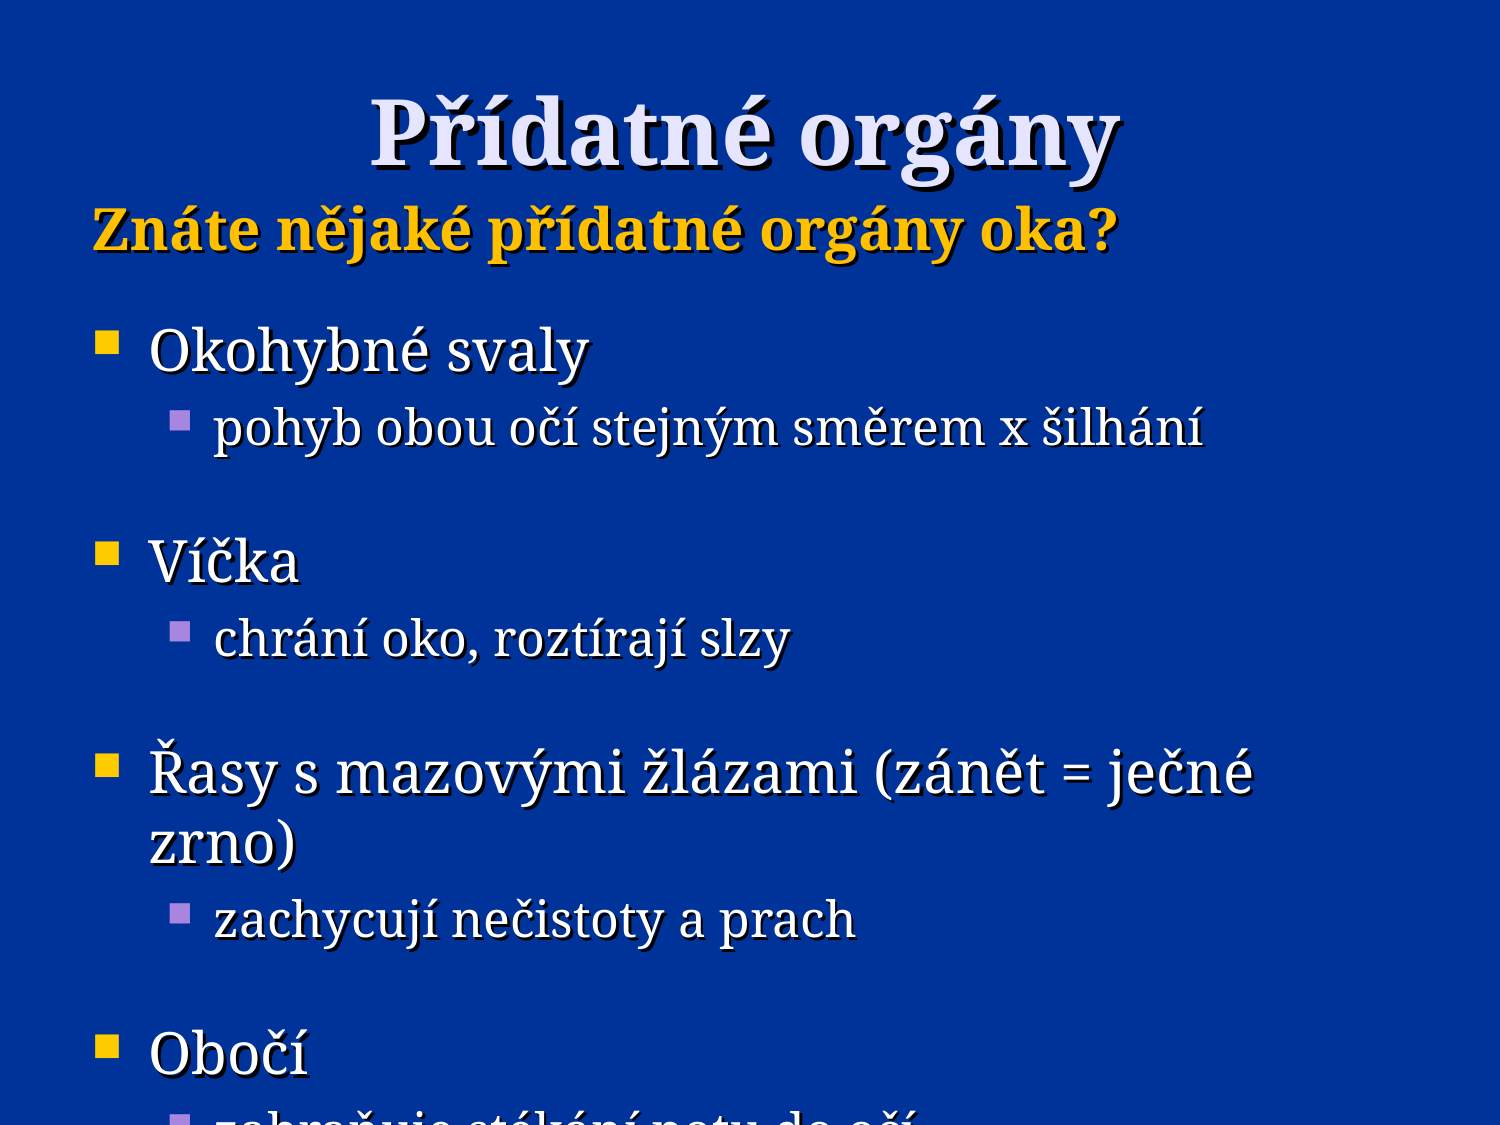

# Přídatné orgány
Znáte nějaké přídatné orgány oka?
Okohybné svaly
pohyb obou očí stejným směrem x šilhání
Víčka
chrání oko, roztírají slzy
Řasy s mazovými žlázami (zánět = ječné zrno)
zachycují nečistoty a prach
Obočí
zabraňuje stékání potu do očí